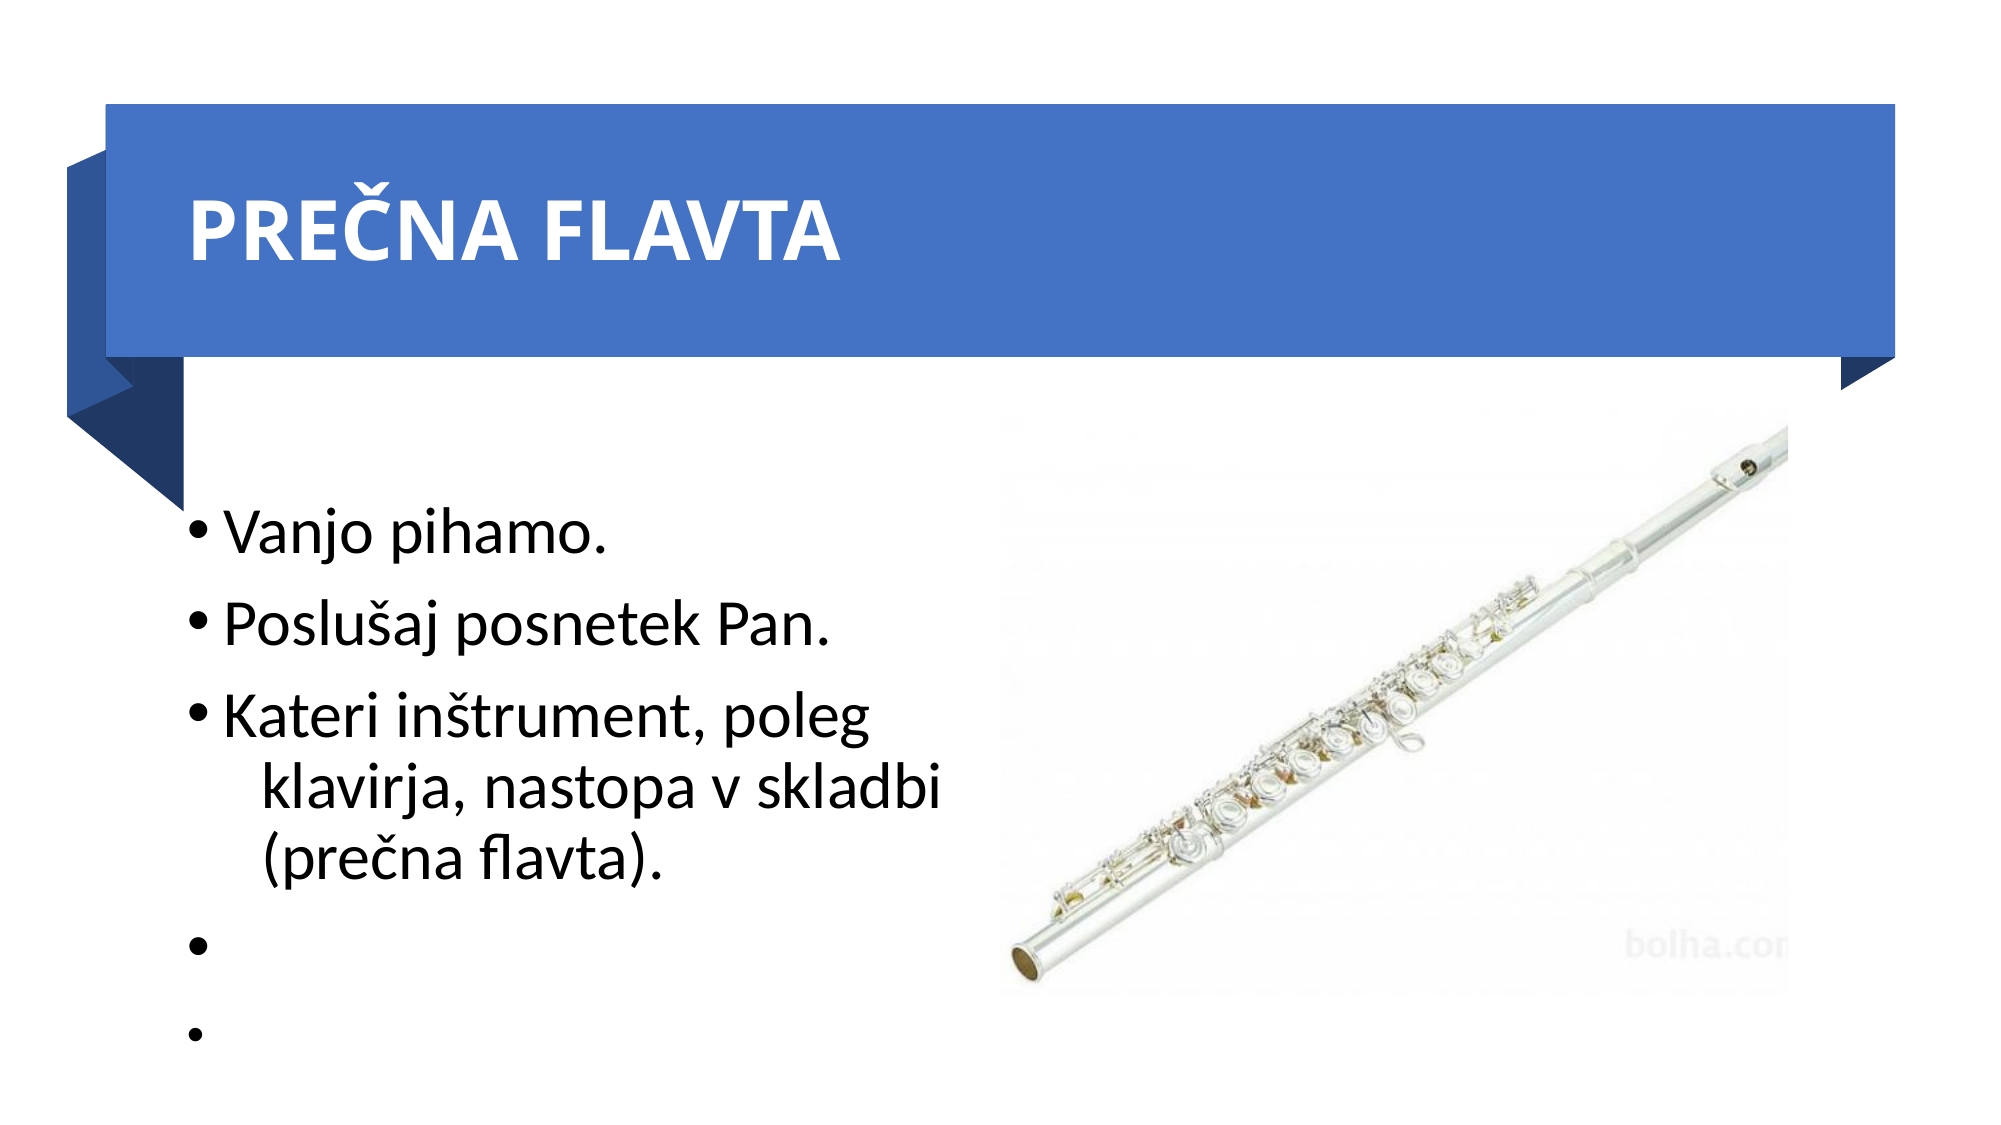

# PREČNA FLAVTA
Vanjo pihamo.
Poslušaj posnetek Pan.
Kateri inštrument, poleg klavirja, nastopa v skladbi (prečna flavta).